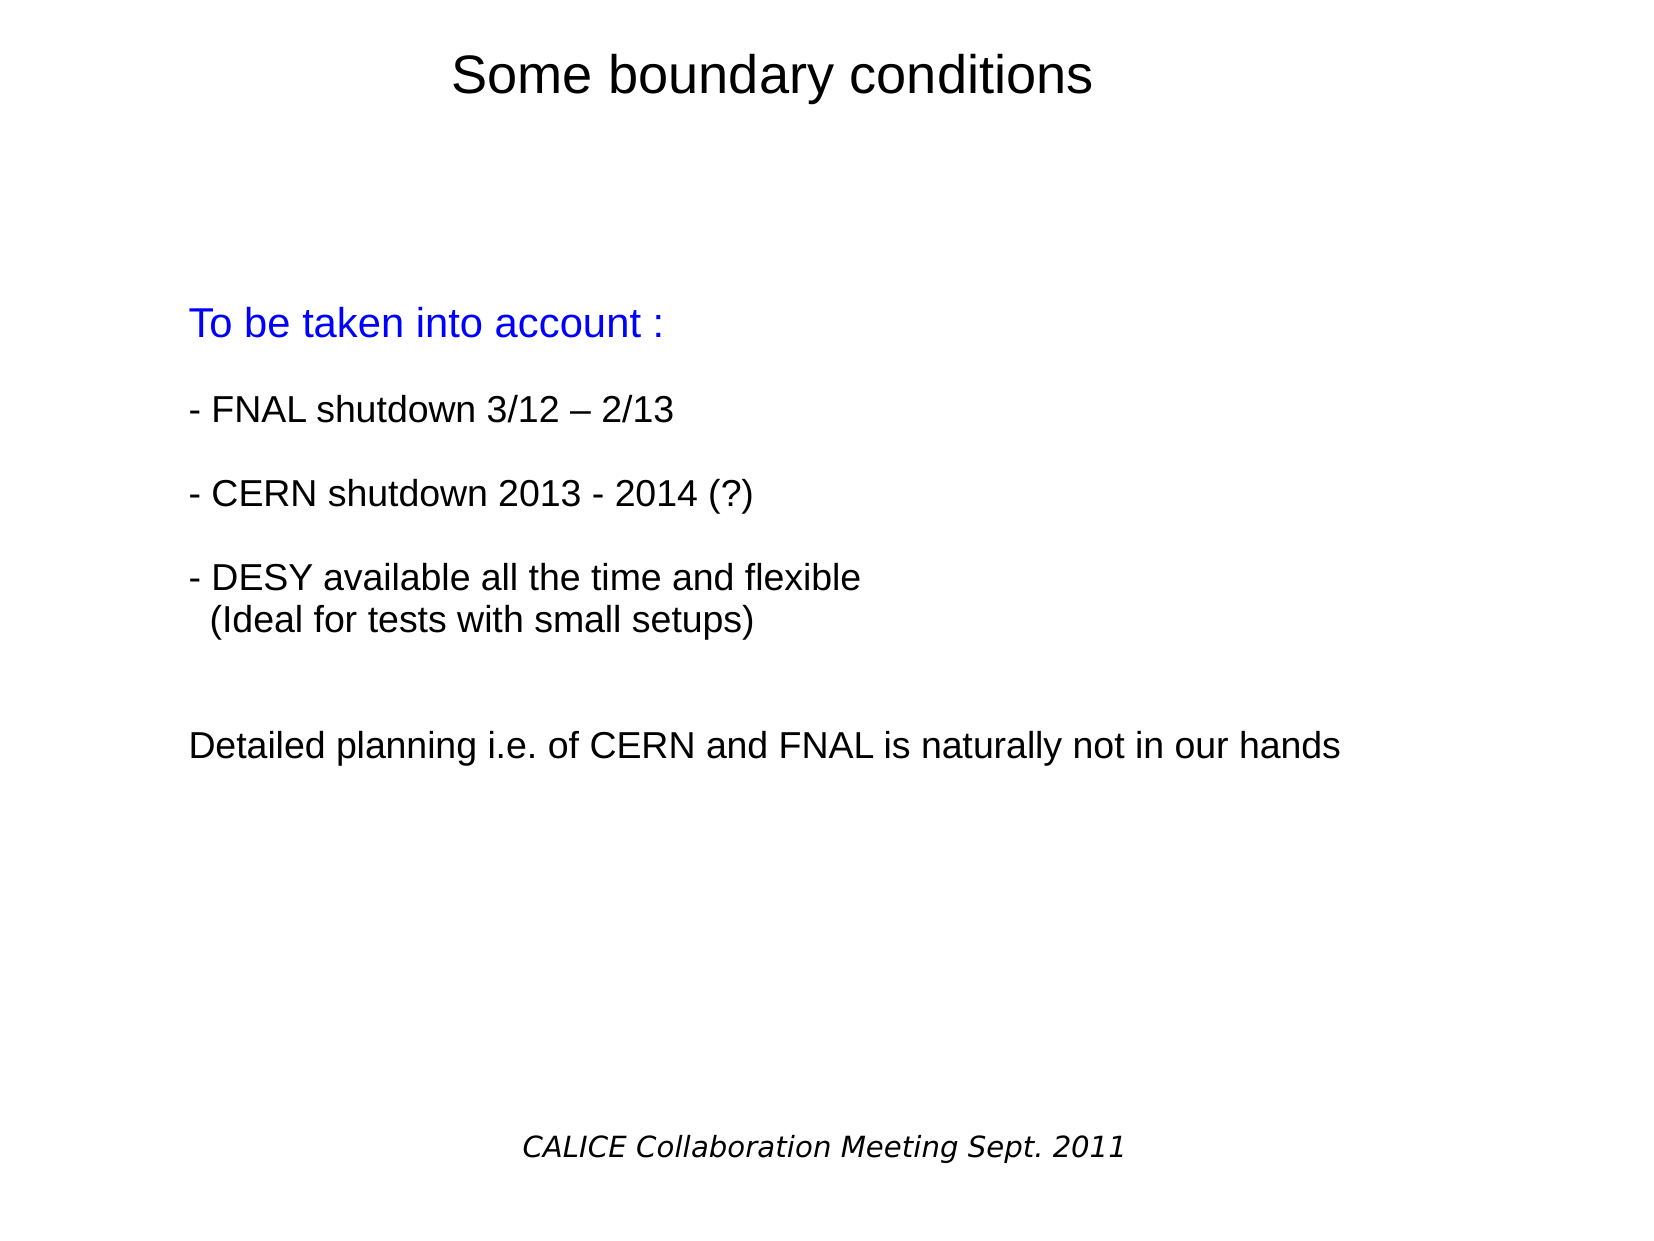

Some boundary conditions
To be taken into account :
- FNAL shutdown 3/12 – 2/13
- CERN shutdown 2013 - 2014 (?)
- DESY available all the time and flexible
 (Ideal for tests with small setups)
Detailed planning i.e. of CERN and FNAL is naturally not in our hands
CALICE Collaboration Meeting Sept. 2011